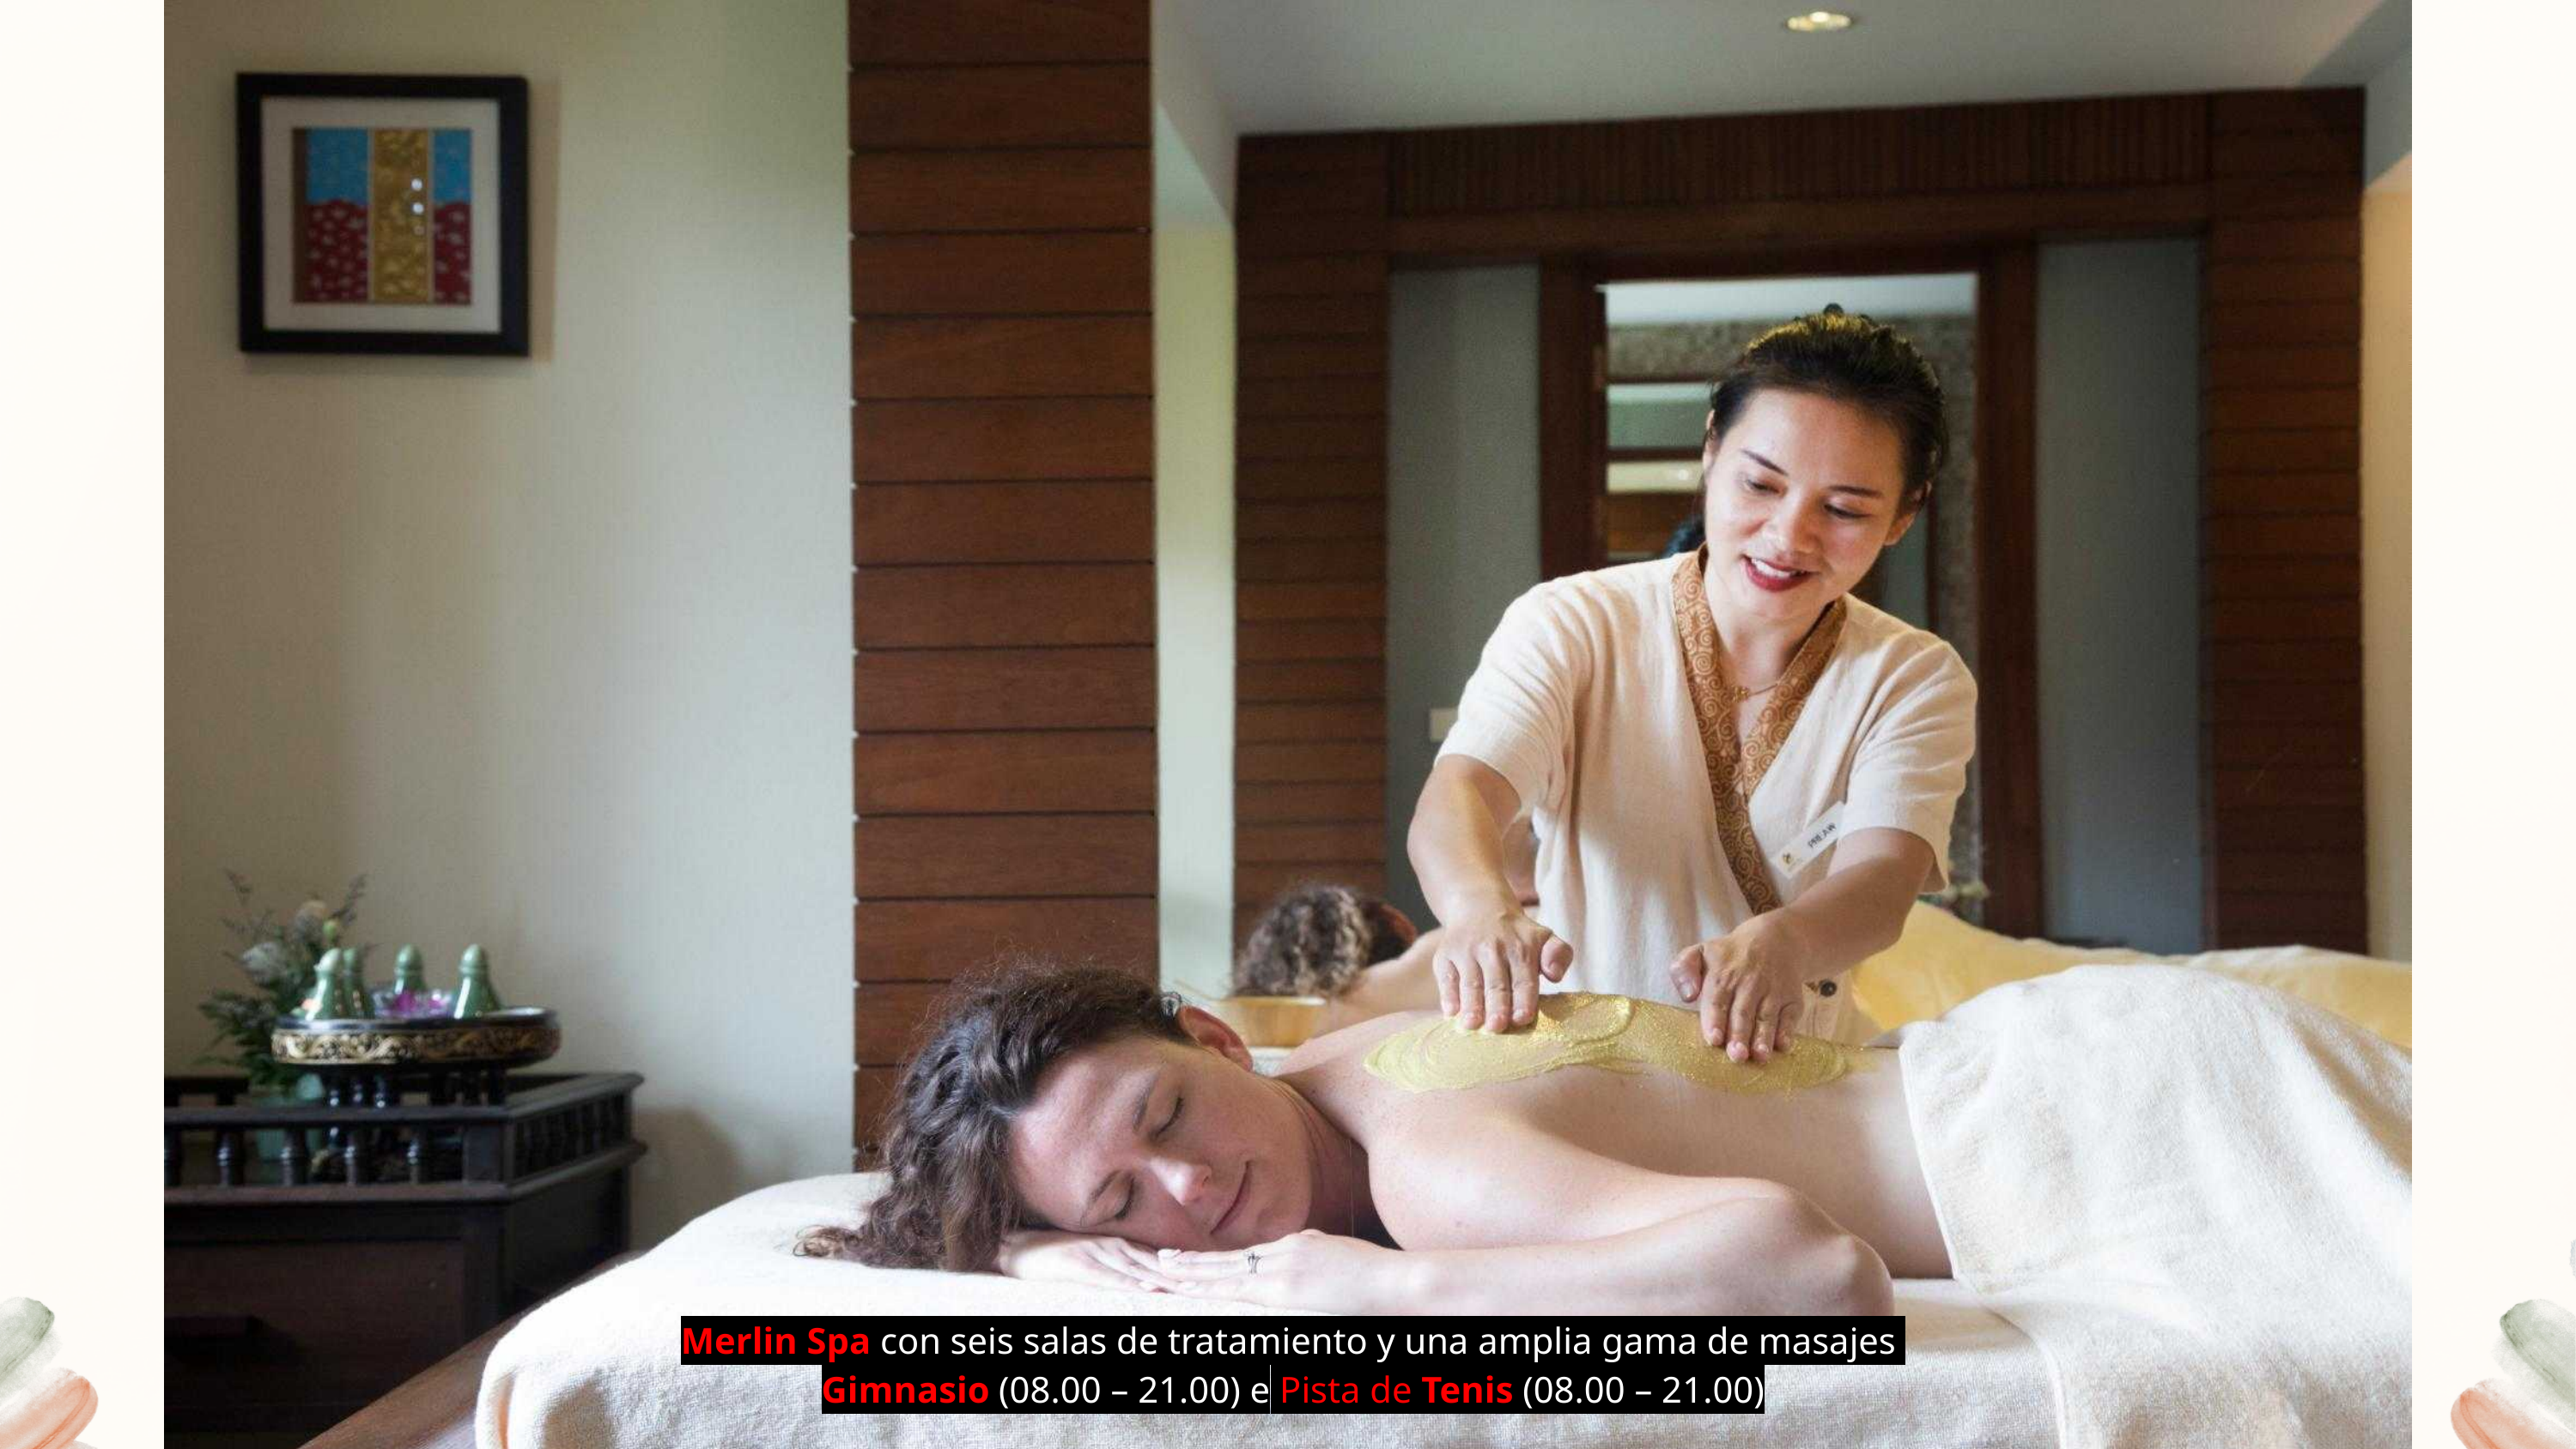

Merlin Spa con seis salas de tratamiento y una amplia gama de masajes
Gimnasio (08.00 – 21.00) e Pista de Tenis (08.00 – 21.00)